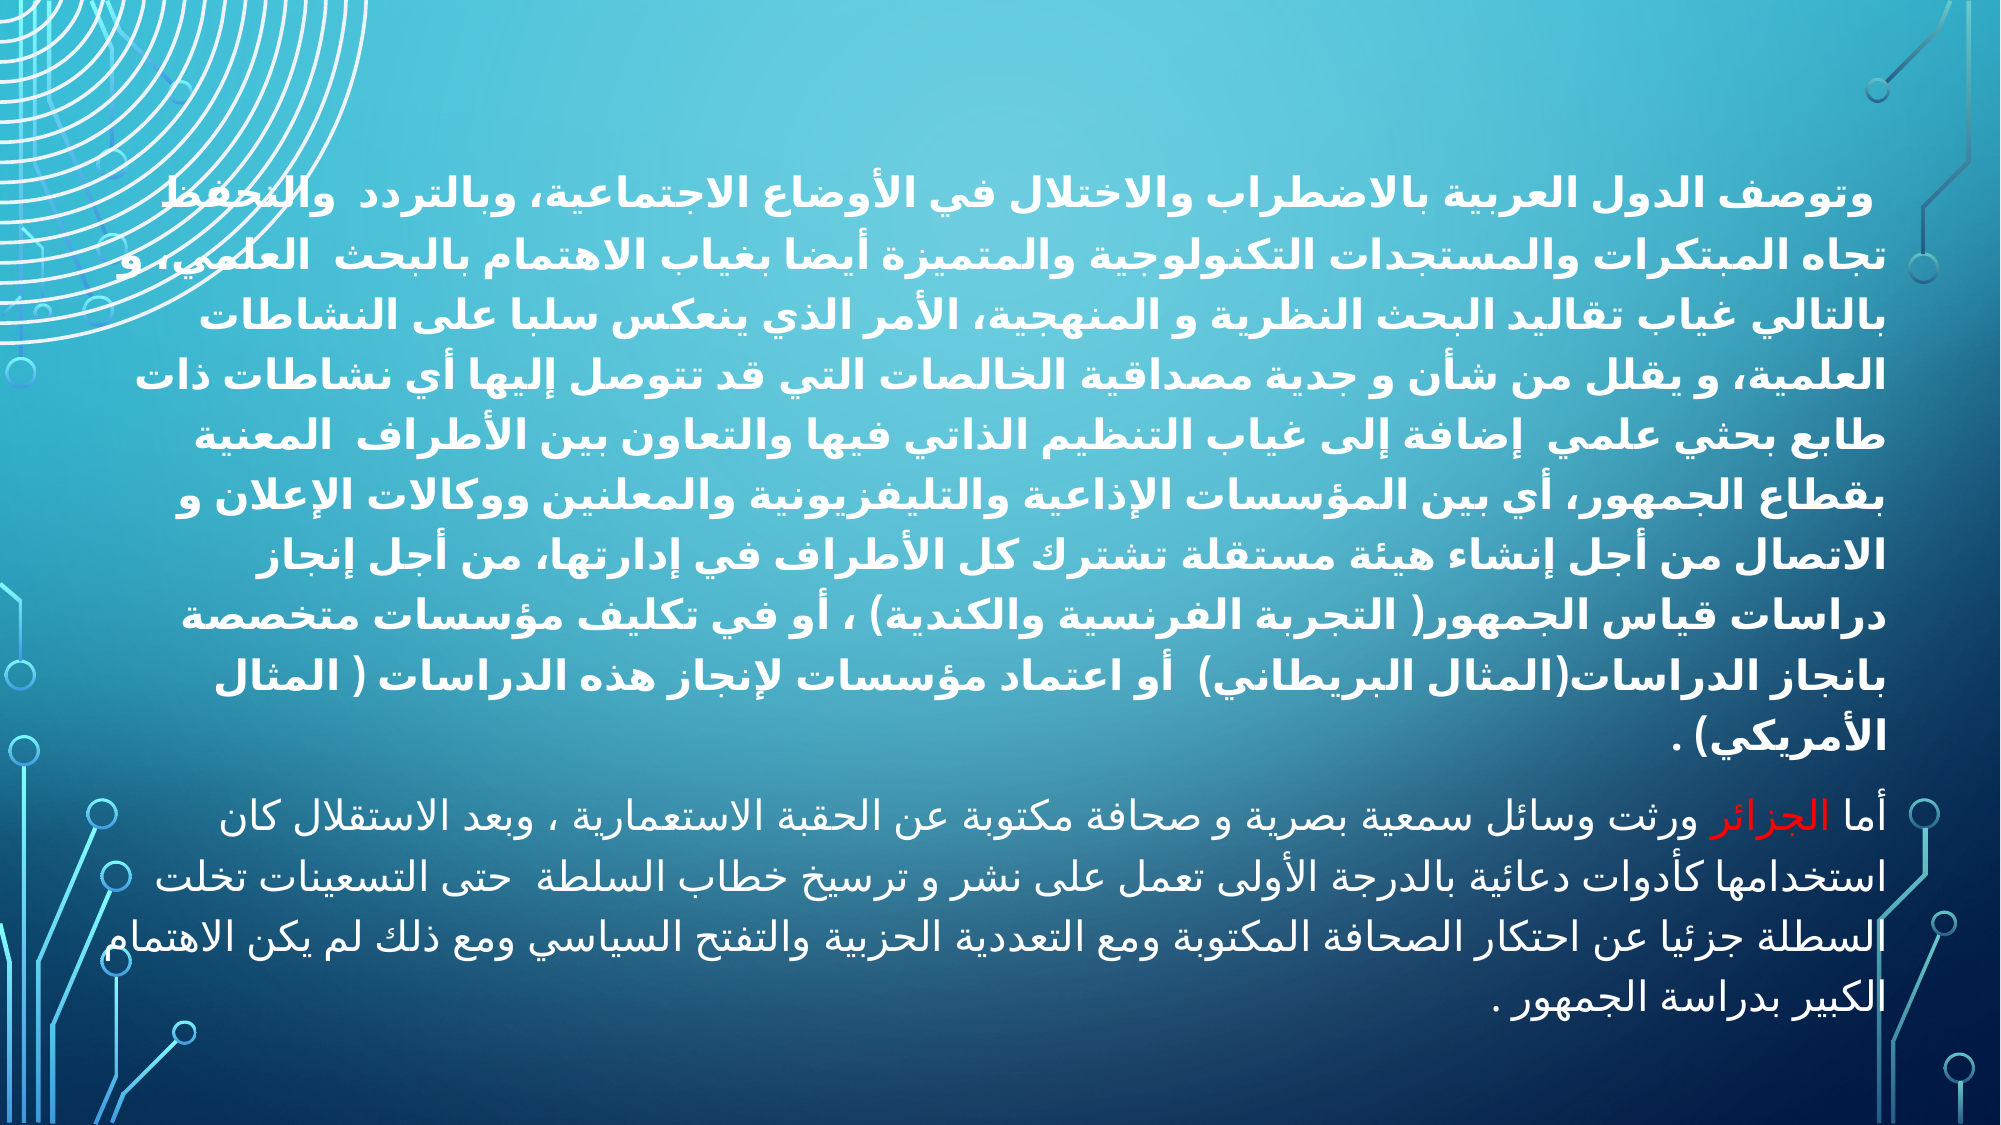

# وتوصف الدول العربية بالاضطراب والاختلال في الأوضاع الاجتماعية، وبالتردد والتحفظ تجاه المبتكرات والمستجدات التكنولوجية والمتميزة أيضا بغياب الاهتمام بالبحث العلمي، و بالتالي غياب تقاليد البحث النظرية و المنهجية، الأمر الذي ينعكس سلبا على النشاطات العلمية، و يقلل من شأن و جدية مصداقية الخالصات التي قد تتوصل إليها أي نشاطات ذات طابع بحثي علمي إضافة إلى غياب التنظيم الذاتي فيها والتعاون بين الأطراف المعنية بقطاع الجمهور، أي بين المؤسسات الإذاعية والتليفزيونية والمعلنين ووكالات الإعلان و الاتصال من أجل إنشاء هيئة مستقلة تشترك كل الأطراف في إدارتها، من أجل إنجاز دراسات قياس الجمهور( التجربة الفرنسية والكندية) ، أو في تكليف مؤسسات متخصصة بانجاز الدراسات(المثال البريطاني) أو اعتماد مؤسسات لإنجاز هذه الدراسات ( المثال الأمريكي) .
أما الجزائر ورثت وسائل سمعية بصرية و صحافة مكتوبة عن الحقبة الاستعمارية ، وبعد الاستقلال كان استخدامها كأدوات دعائية بالدرجة الأولى تعمل على نشر و ترسيخ خطاب السلطة حتى التسعينات تخلت السطلة جزئيا عن احتكار الصحافة المكتوبة ومع التعددية الحزبية والتفتح السياسي ومع ذلك لم يكن الاهتمام الكبير بدراسة الجمهور .